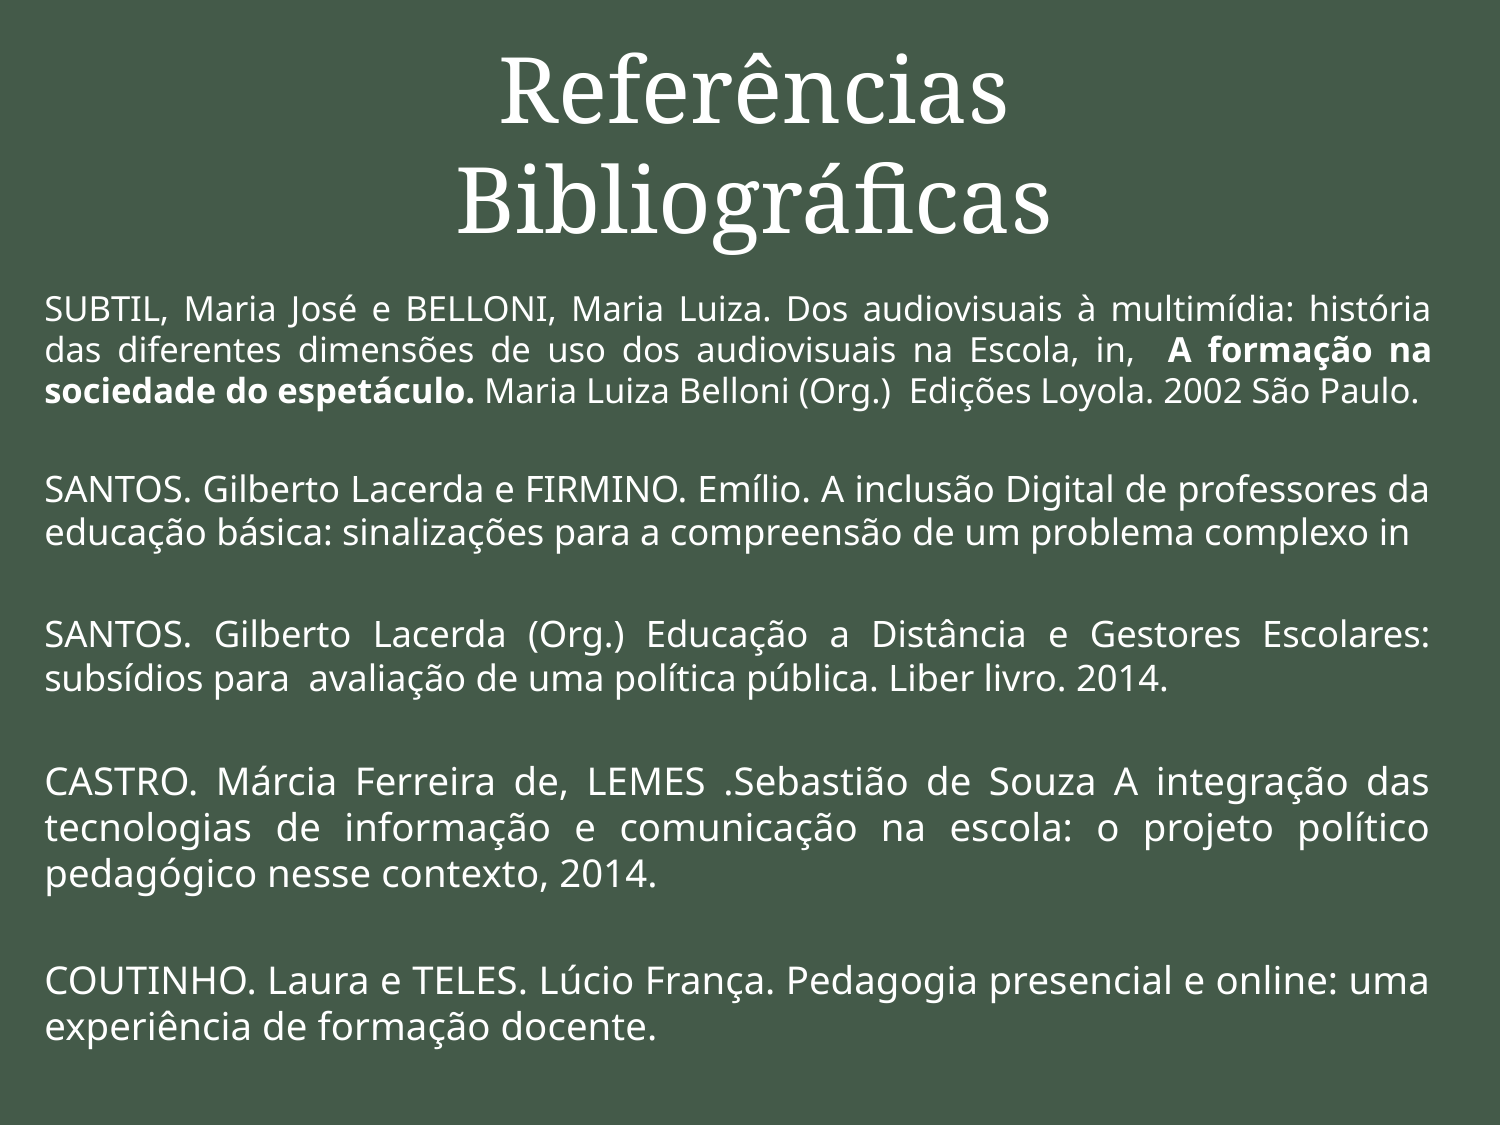

# Referências Bibliográficas
SUBTIL, Maria José e BELLONI, Maria Luiza. Dos audiovisuais à multimídia: história das diferentes dimensões de uso dos audiovisuais na Escola, in, A formação na sociedade do espetáculo. Maria Luiza Belloni (Org.) Edições Loyola. 2002 São Paulo.
SANTOS. Gilberto Lacerda e FIRMINO. Emílio. A inclusão Digital de professores da educação básica: sinalizações para a compreensão de um problema complexo in
SANTOS. Gilberto Lacerda (Org.) Educação a Distância e Gestores Escolares: subsídios para avaliação de uma política pública. Liber livro. 2014.
CASTRO. Márcia Ferreira de, LEMES .Sebastião de Souza A integração das tecnologias de informação e comunicação na escola: o projeto político pedagógico nesse contexto, 2014.
COUTINHO. Laura e TELES. Lúcio França. Pedagogia presencial e online: uma experiência de formação docente.